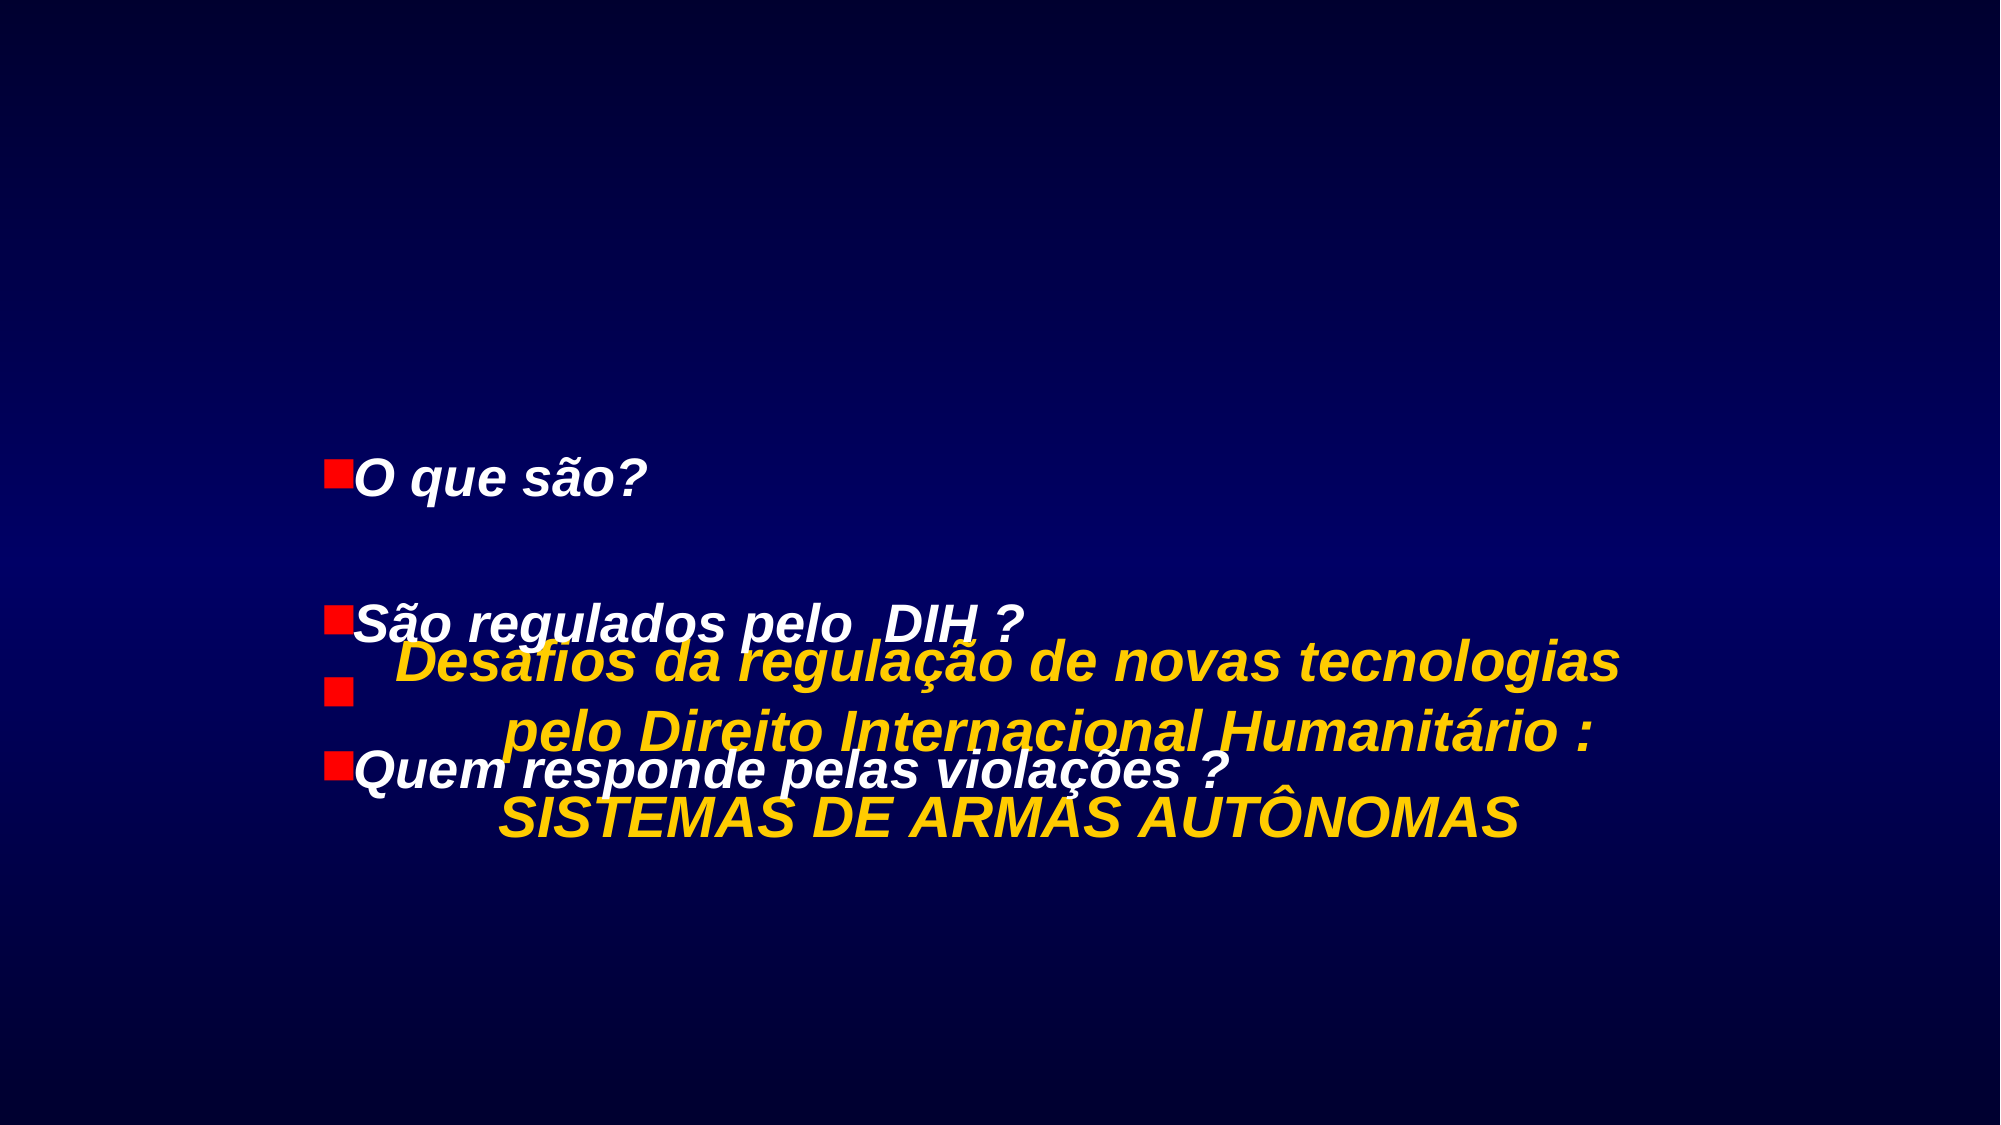

Desafios da regulação de novas tecnologias pelo Direito Internacional Humanitário :
SISTEMAS DE ARMAS AUTÔNOMAS
O que são?
São regulados pelo DIH ?
Quem responde pelas violações ?